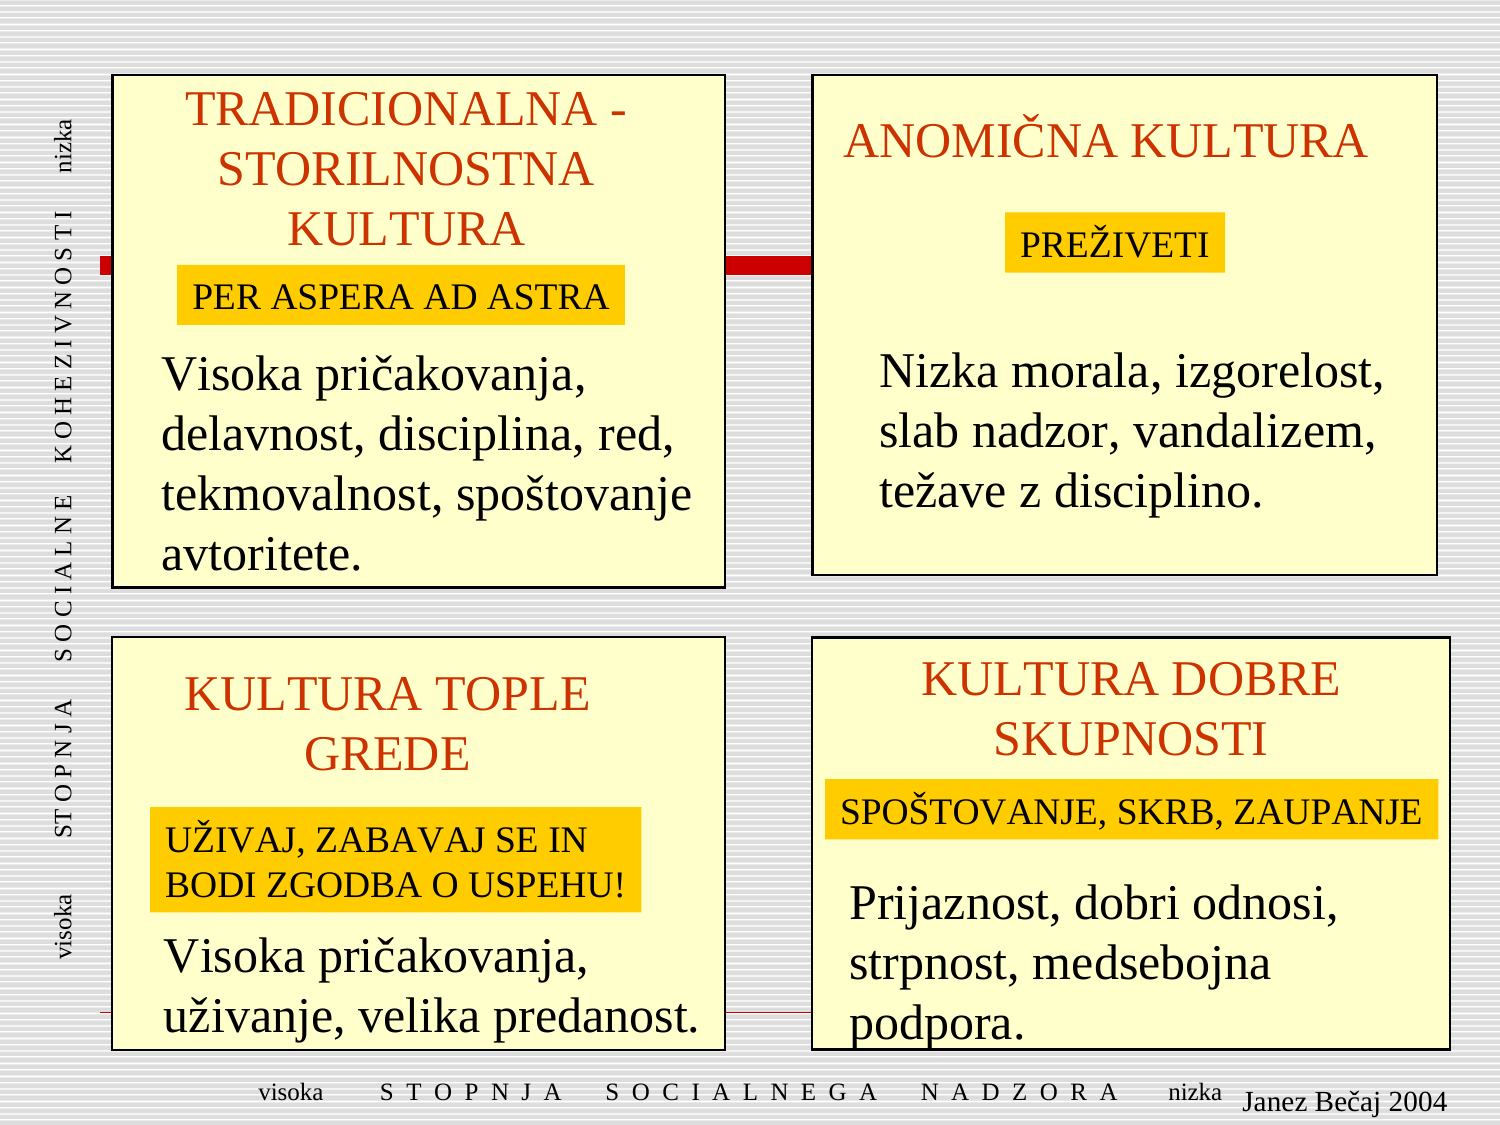

TRADICIONALNA -STORILNOSTNA KULTURA
ANOMIČNA KULTURA
PREŽIVETI
Nizka morala, izgorelost,
slab nadzor, vandalizem,
težave z disciplino.
PER ASPERA AD ASTRA
Visoka pričakovanja, delavnost, disciplina, red, tekmovalnost, spoštovanje avtoritete.
visoka ST O P N J A S O C I A L N E K O H E Z I V N O S T I nizka
KULTURA TOPLE GREDE
UŽIVAJ, ZABAVAJ SE IN
BODI ZGODBA O USPEHU!
Visoka pričakovanja,
uživanje, velika predanost.
KULTURA DOBRE SKUPNOSTI
SPOŠTOVANJE, SKRB, ZAUPANJE
Prijaznost, dobri odnosi,
strpnost, medsebojna
podpora.
visoka S T O P N J A S O C I A L N E G A N A D Z O R A nizka
Janez Bečaj 2004